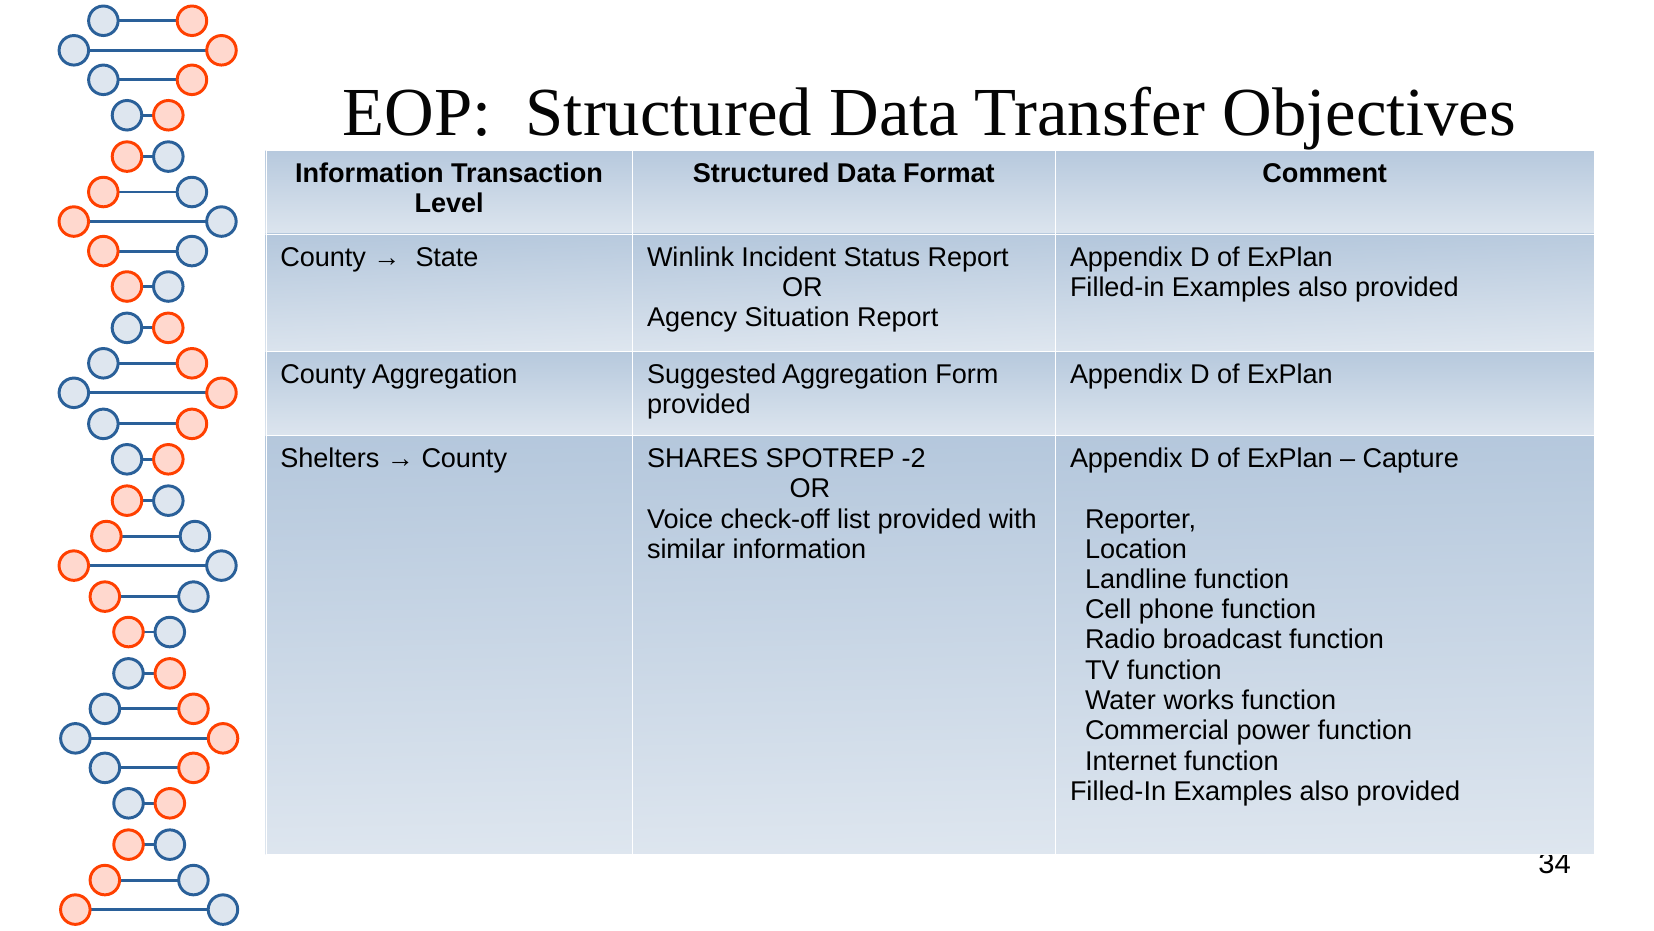

# EOP: Structured Data Transfer Objectives
| Information Transaction Level | Structured Data Format | Comment |
| --- | --- | --- |
| County → State | Winlink Incident Status Report OR Agency Situation Report | Appendix D of ExPlan Filled-in Examples also provided |
| County Aggregation | Suggested Aggregation Form provided | Appendix D of ExPlan |
| Shelters → County | SHARES SPOTREP -2 OR Voice check-off list provided with similar information | Appendix D of ExPlan – Capture Reporter, Location Landline function Cell phone function Radio broadcast function TV function Water works function Commercial power function Internet function Filled-In Examples also provided |
34